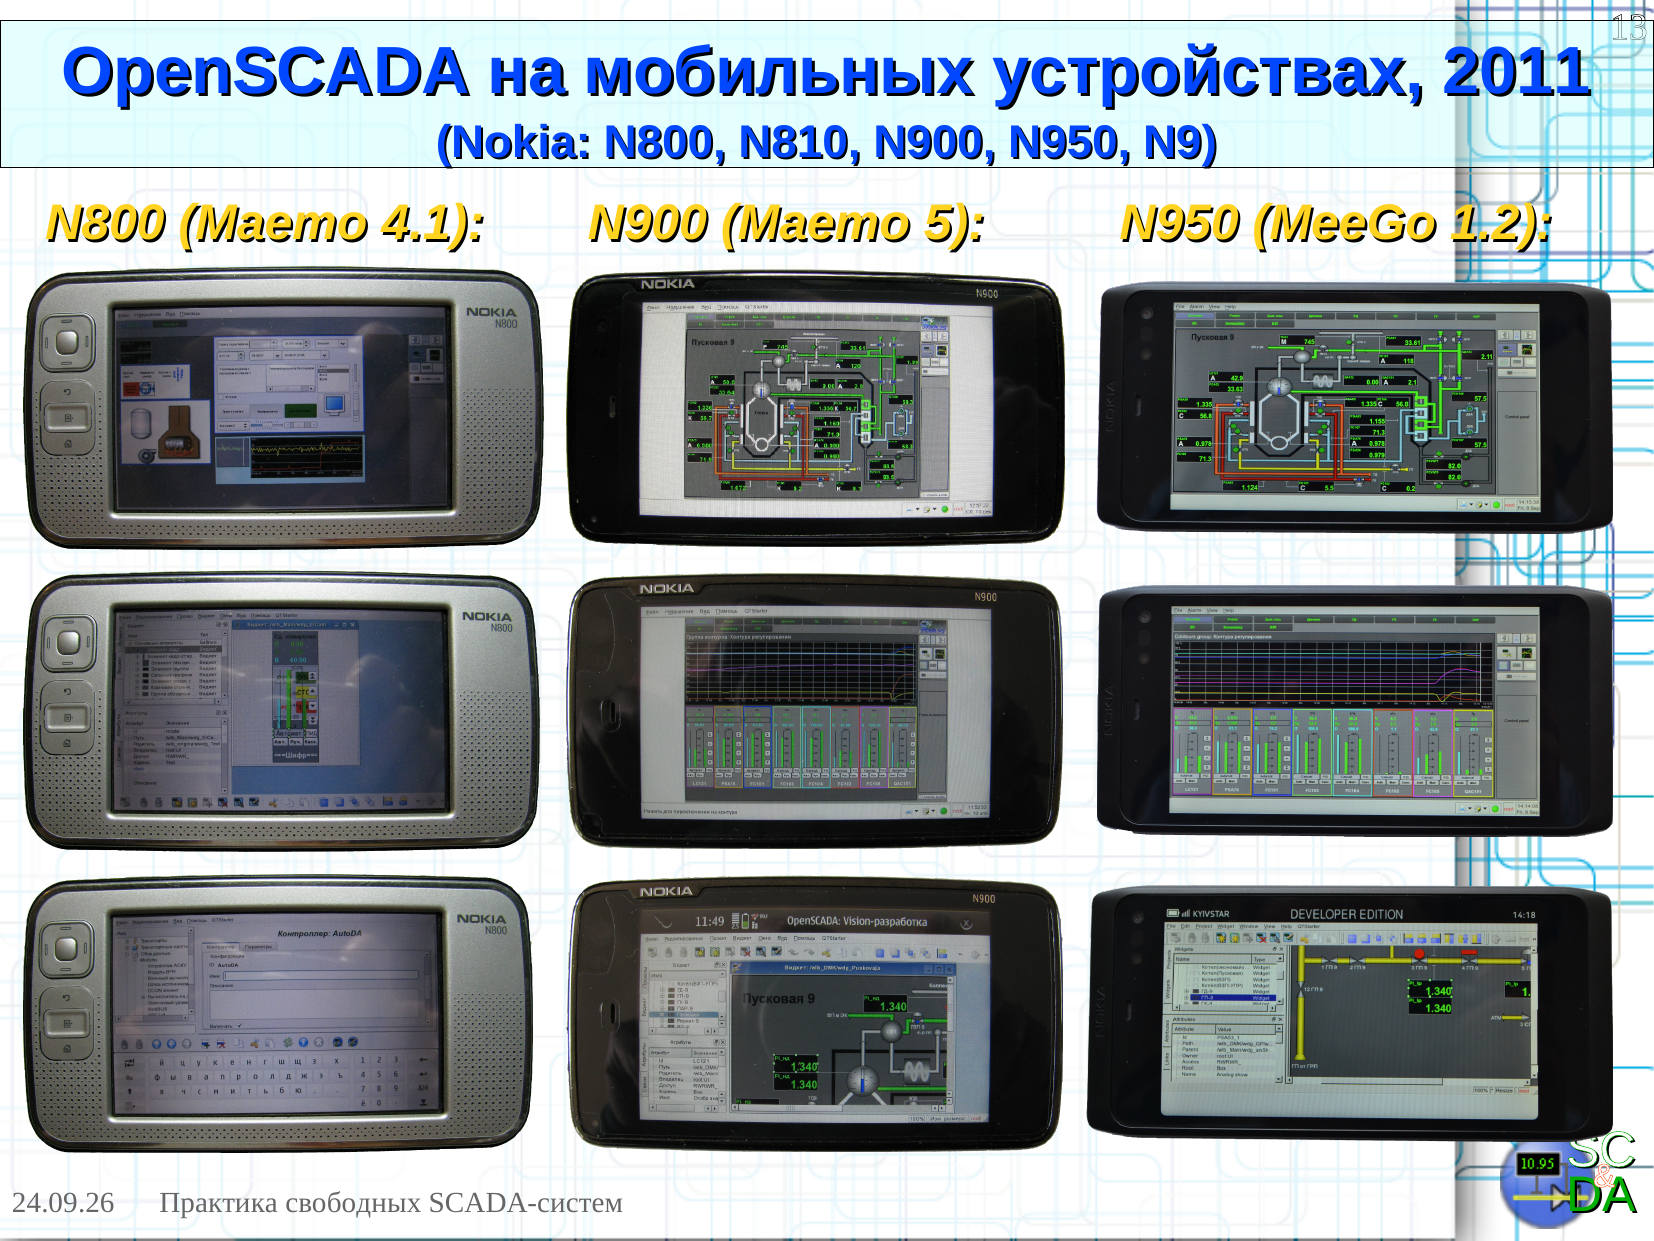

13
# OpenSCADA на мобильных устройствах, 2011 (Nokia: N800, N810, N900, N950, N9)
N800 (Maemo 4.1):
N900 (Maemo 5):
N950 (MeeGo 1.2):
Практика свободных SCADA-систем